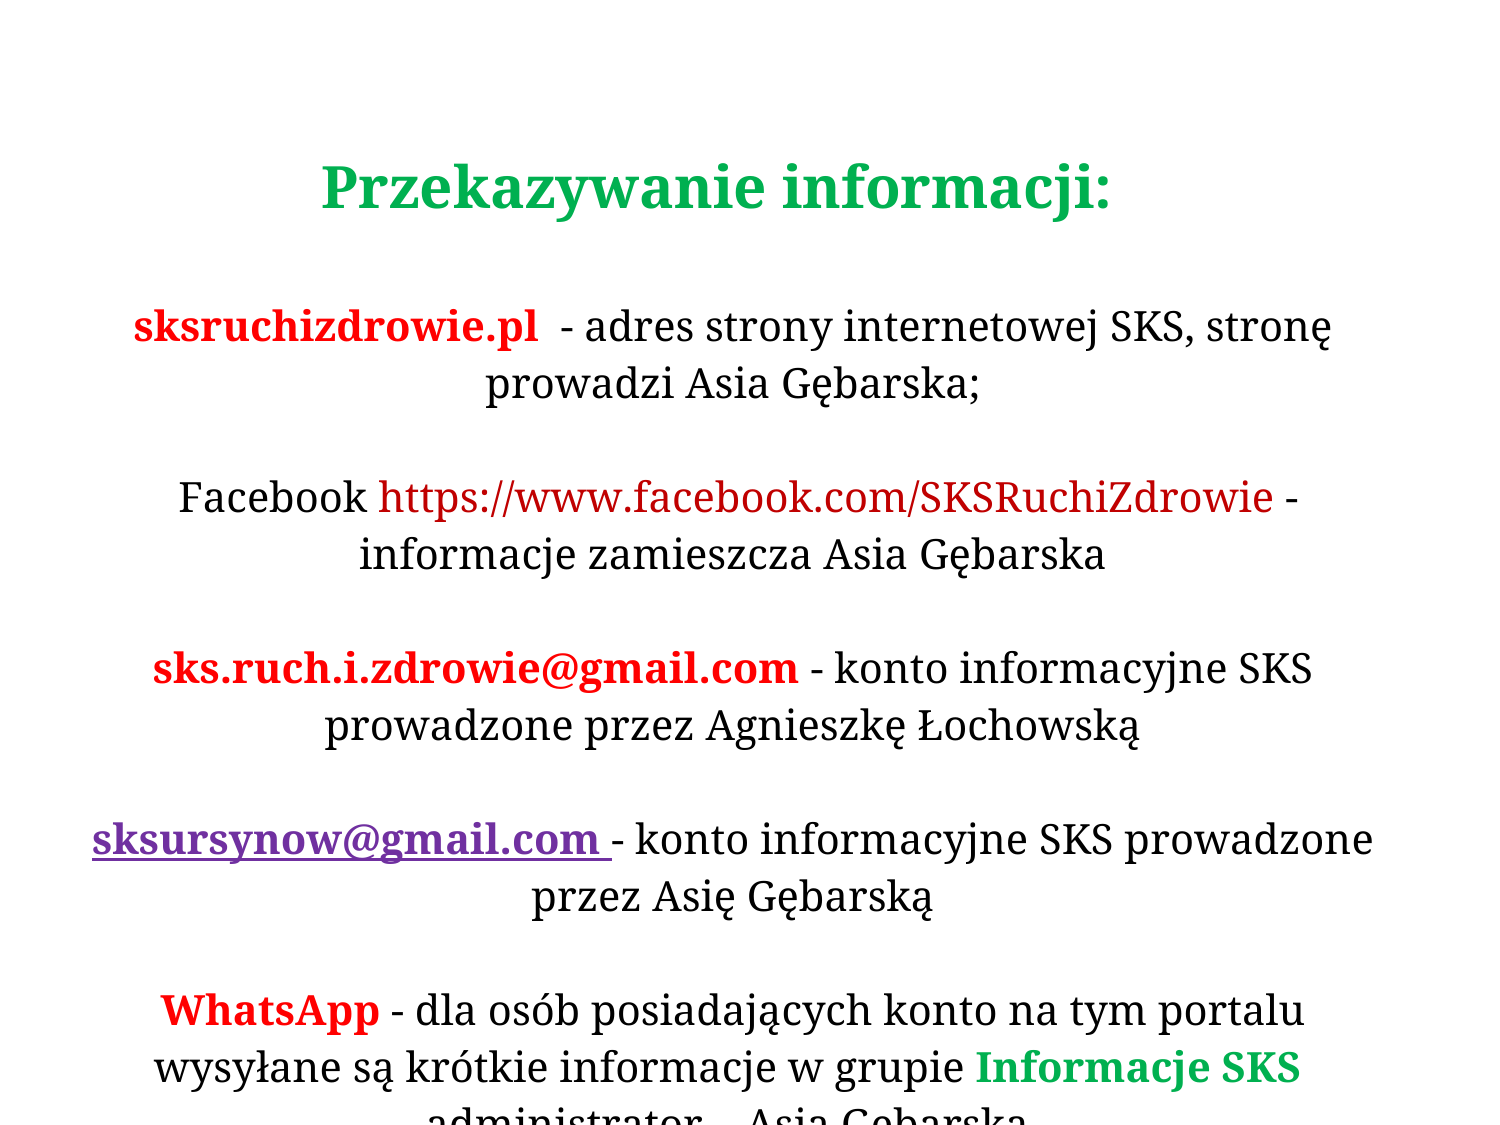

Przekazywanie informacji:
sksruchizdrowie.pl - adres strony internetowej SKS, stronę prowadzi Asia Gębarska;
 Facebook https://www.facebook.com/SKSRuchiZdrowie - informacje zamieszcza Asia Gębarska
sks.ruch.i.zdrowie@gmail.com - konto informacyjne SKS prowadzone przez Agnieszkę Łochowską
sksursynow@gmail.com - konto informacyjne SKS prowadzone przez Asię Gębarską
WhatsApp - dla osób posiadających konto na tym portalu wysyłane są krótkie informacje w grupie Informacje SKS
administrator – Asia Gębarska.